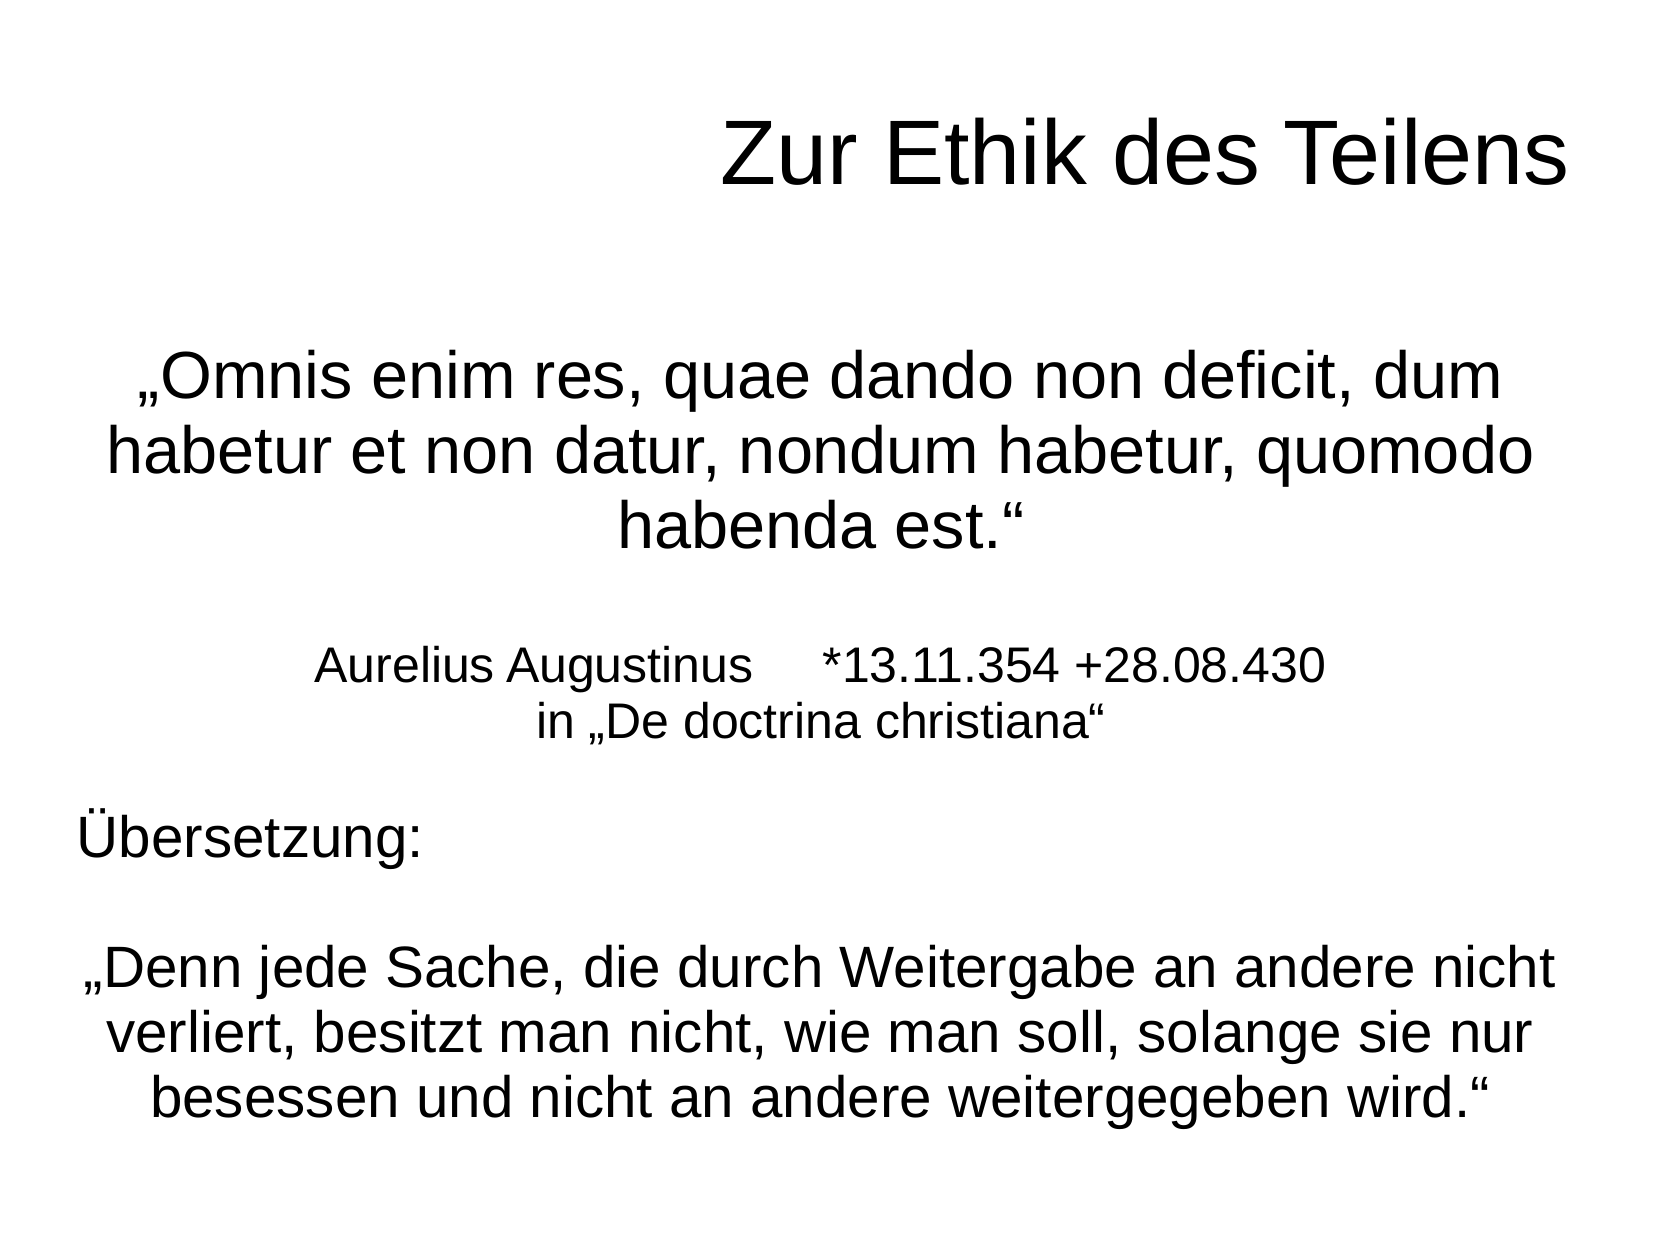

# Zur Ethik des Teilens
„Omnis enim res, quae dando non deficit, dum habetur et non datur, nondum habetur, quomodo habenda est.“
Aurelius Augustinus *13.11.354 +28.08.430
in „De doctrina christiana“
Übersetzung:
„Denn jede Sache, die durch Weitergabe an andere nicht verliert, besitzt man nicht, wie man soll, solange sie nur besessen und nicht an andere weitergegeben wird.“